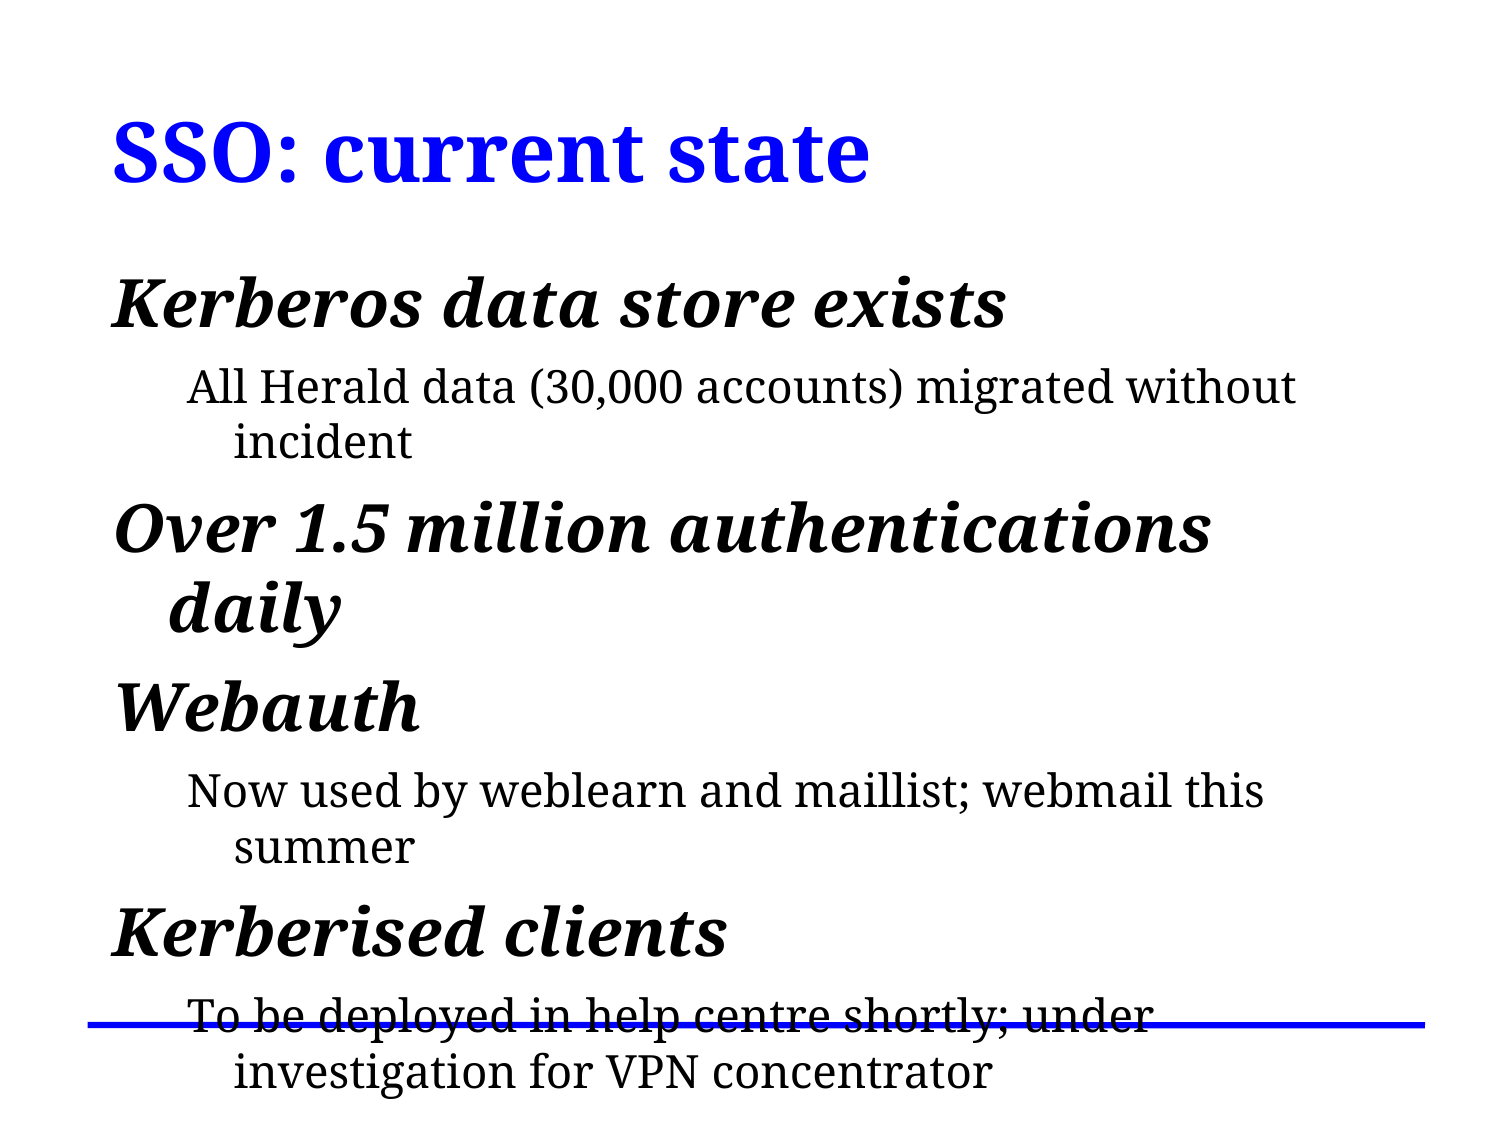

# SSO: current state
Kerberos data store exists
All Herald data (30,000 accounts) migrated without incident
Over 1.5 million authentications daily
Webauth
Now used by weblearn and maillist; webmail this summer
Kerberised clients
To be deployed in help centre shortly; under investigation for VPN concentrator
 Now open for business
In use at Oriel and Physiology.